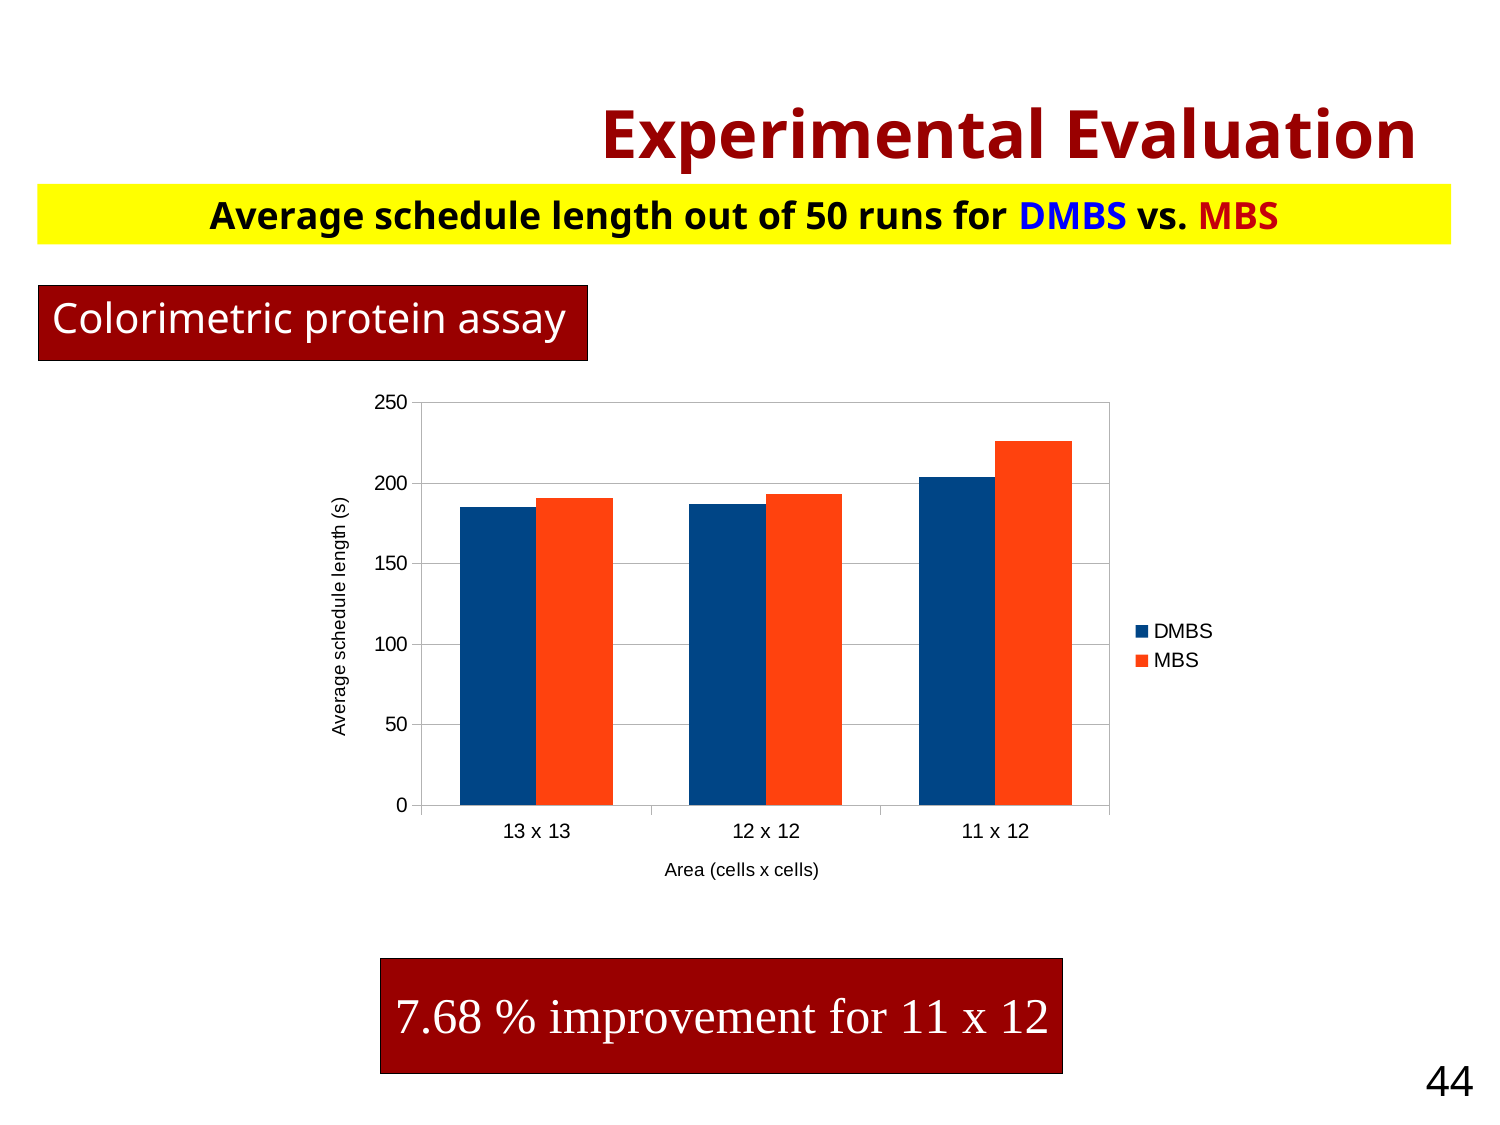

# Experimental Evaluation
Average schedule length out of 50 runs for DMBS vs. MBS
Colorimetric protein assay
Colorimetric protein assay
Colorimetric protein assay
### Chart
| Category | DMBS | MBS |
|---|---|---|
| 13 x 13 | 185.0 | 191.0 |
| 12 x 12 | 187.0 | 193.0 |
| 11 x 12 | 204.0 | 226.0 |Colorimetric protein assay
Colorimetric protein assay
7.68 % improvement for 11 x 12